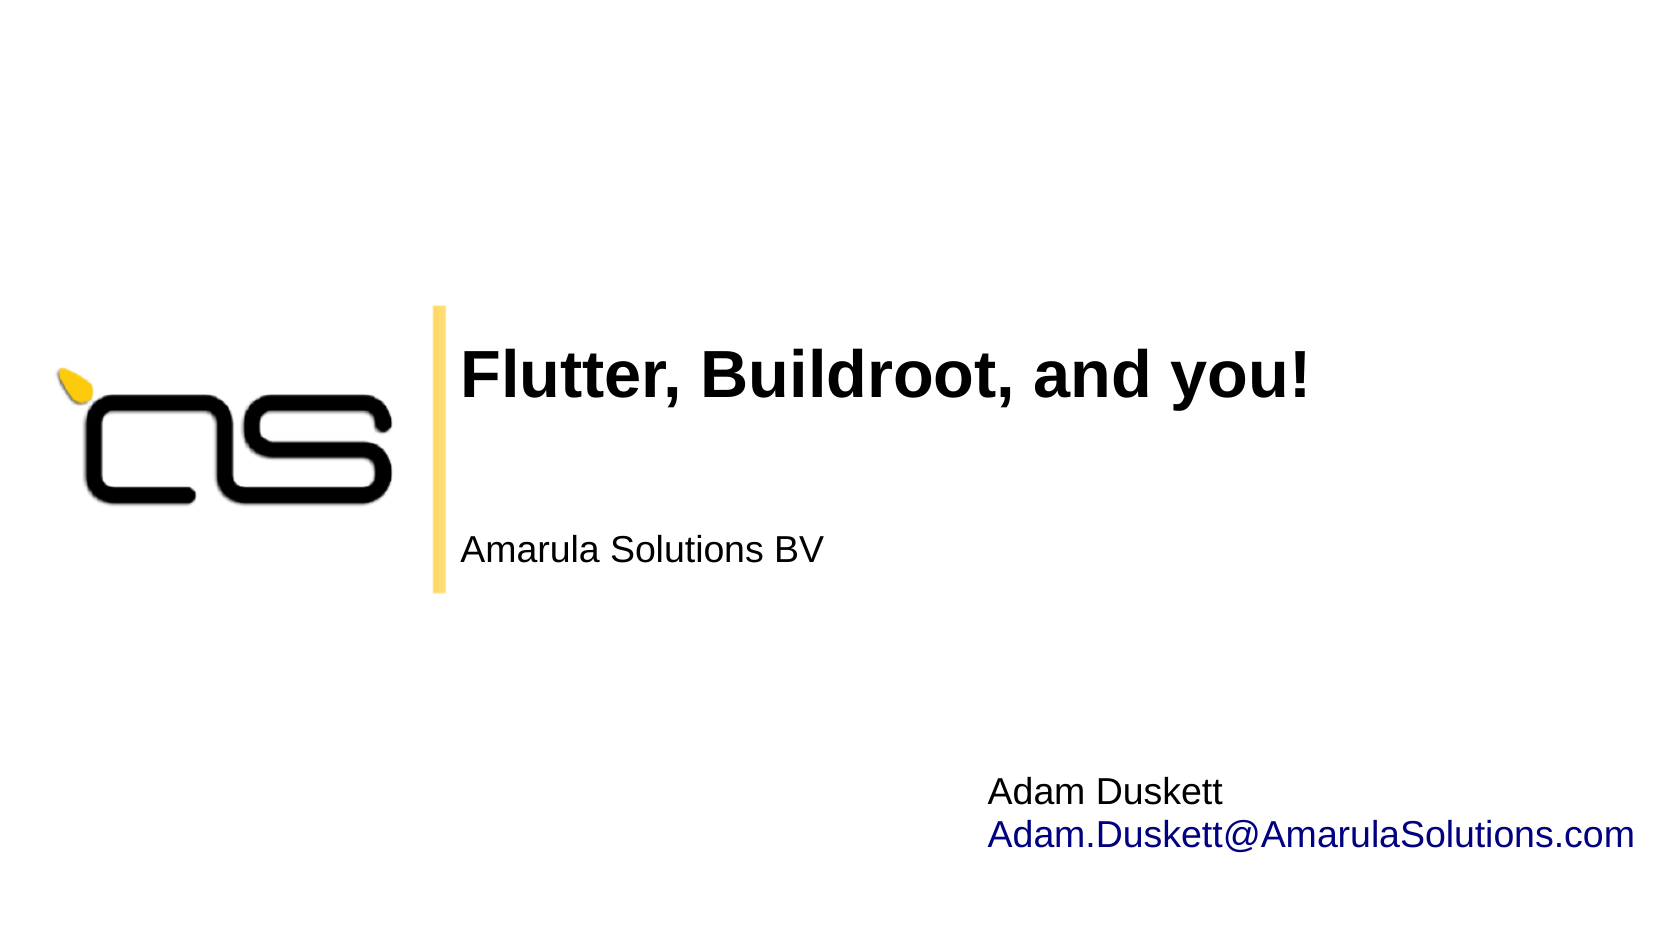

#
Flutter, Buildroot, and you!
Amarula Solutions BV
Adam Duskett
Adam.Duskett@AmarulaSolutions.com